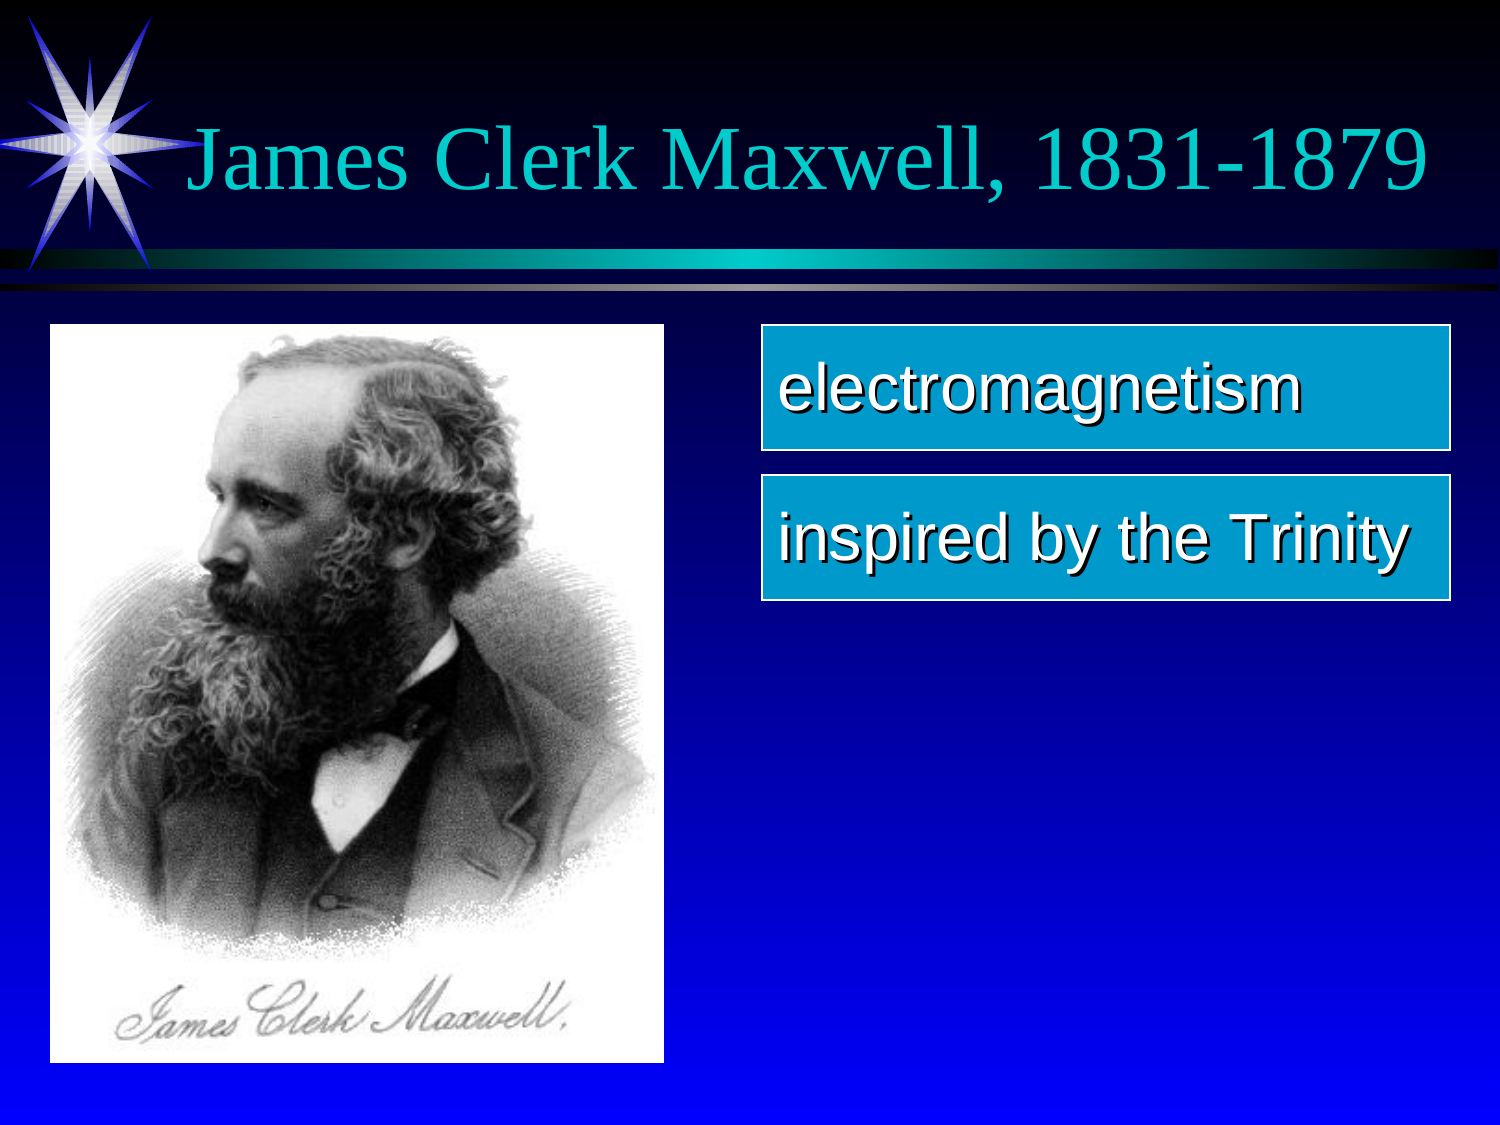

# James Clerk Maxwell, 1831-1879
electromagnetism
inspired by the Trinity